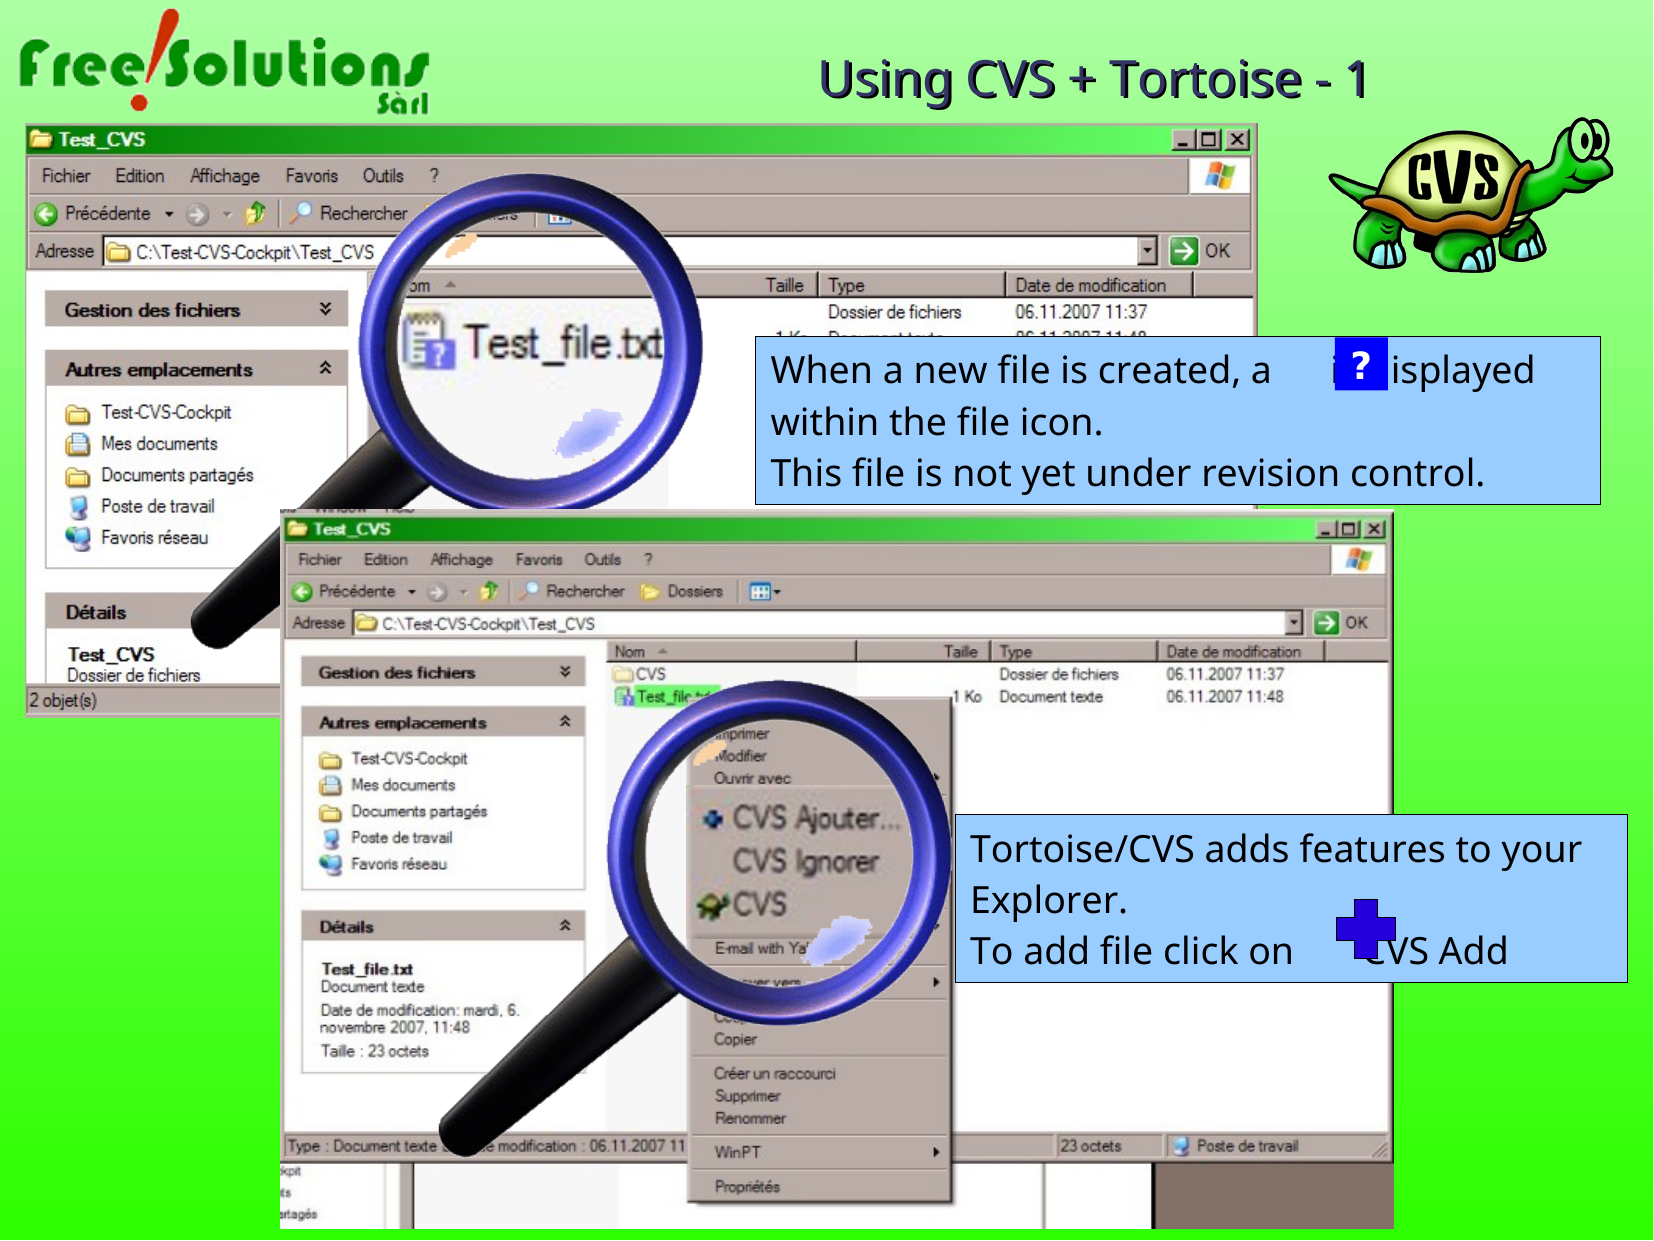

Using CVS + Tortoise - 1
When a new file is created, a is displayed within the file icon.
This file is not yet under revision control.
?
Tortoise/CVS adds features to your Explorer.
To add file click on CVS Add